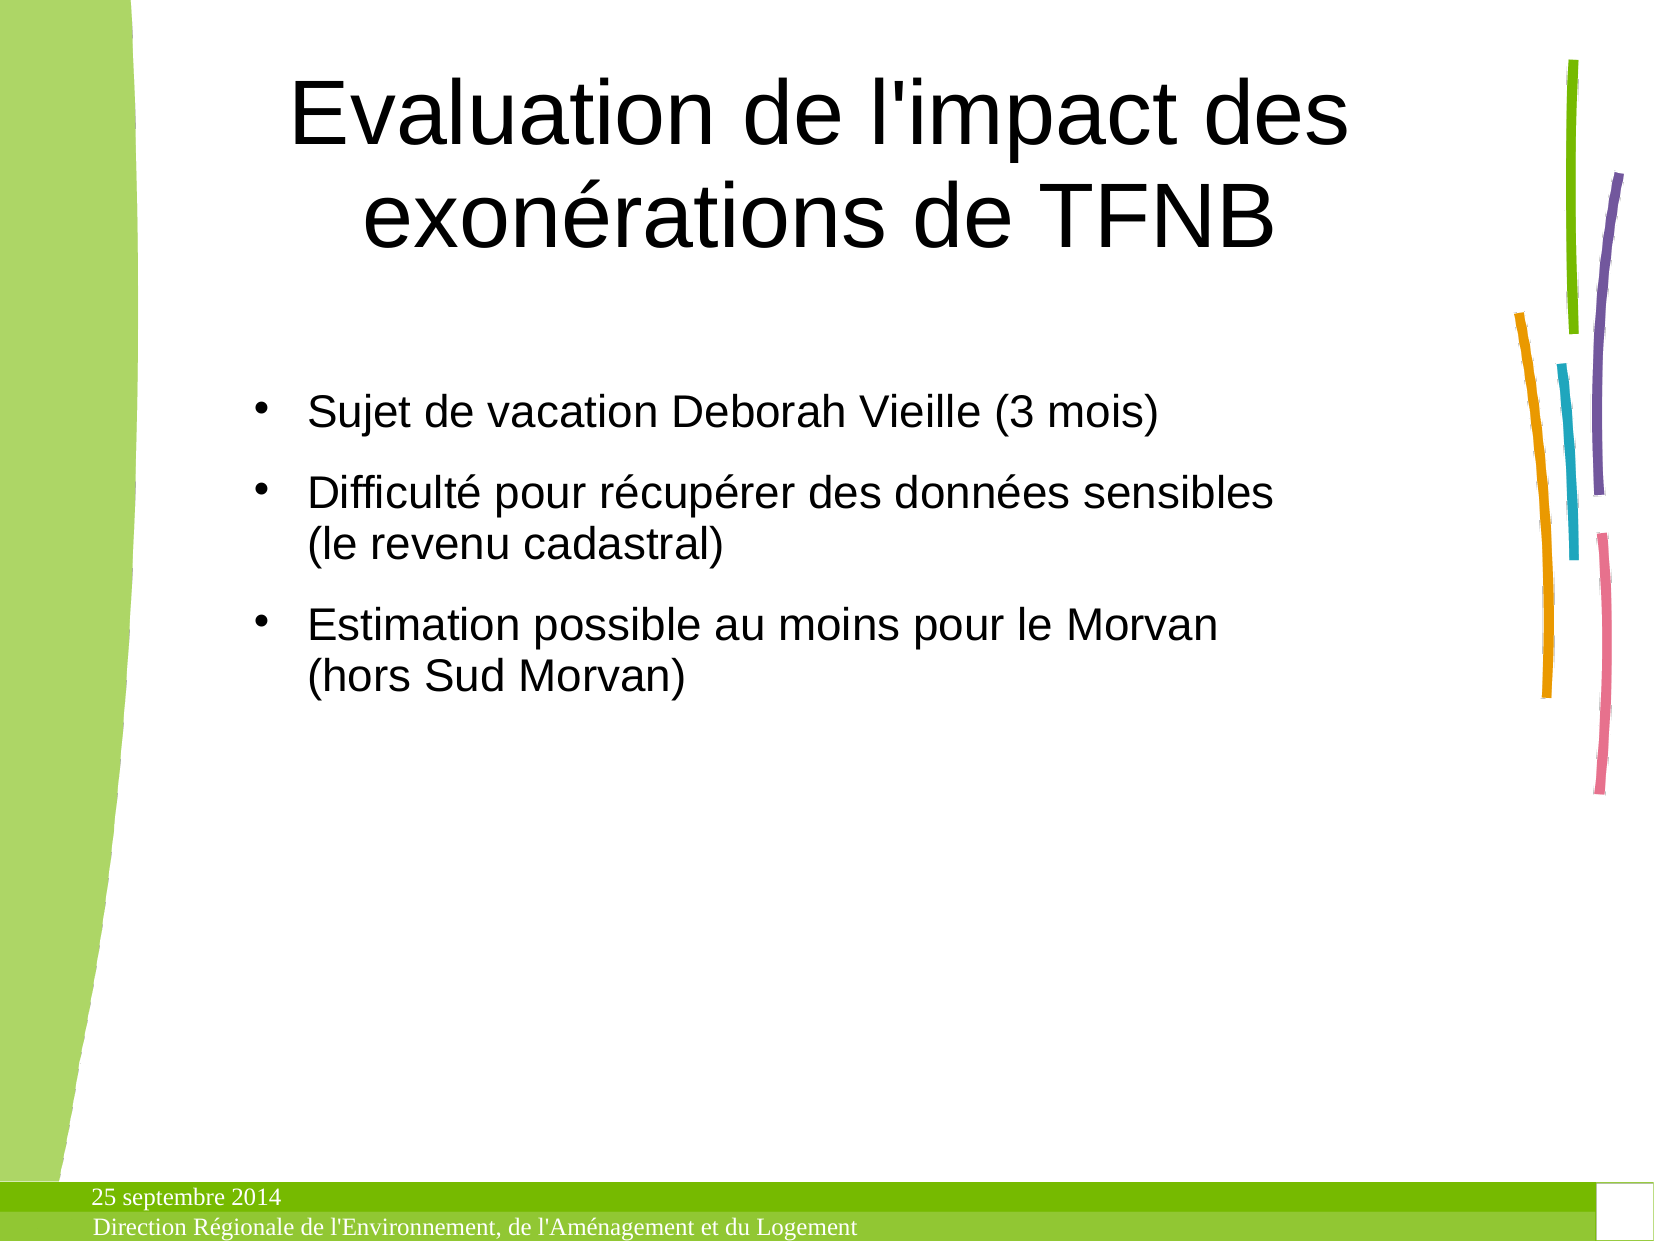

# Evaluation de l'impact des exonérations de TFNB
Sujet de vacation Deborah Vieille (3 mois)
Difficulté pour récupérer des données sensibles (le revenu cadastral)
Estimation possible au moins pour le Morvan (hors Sud Morvan)